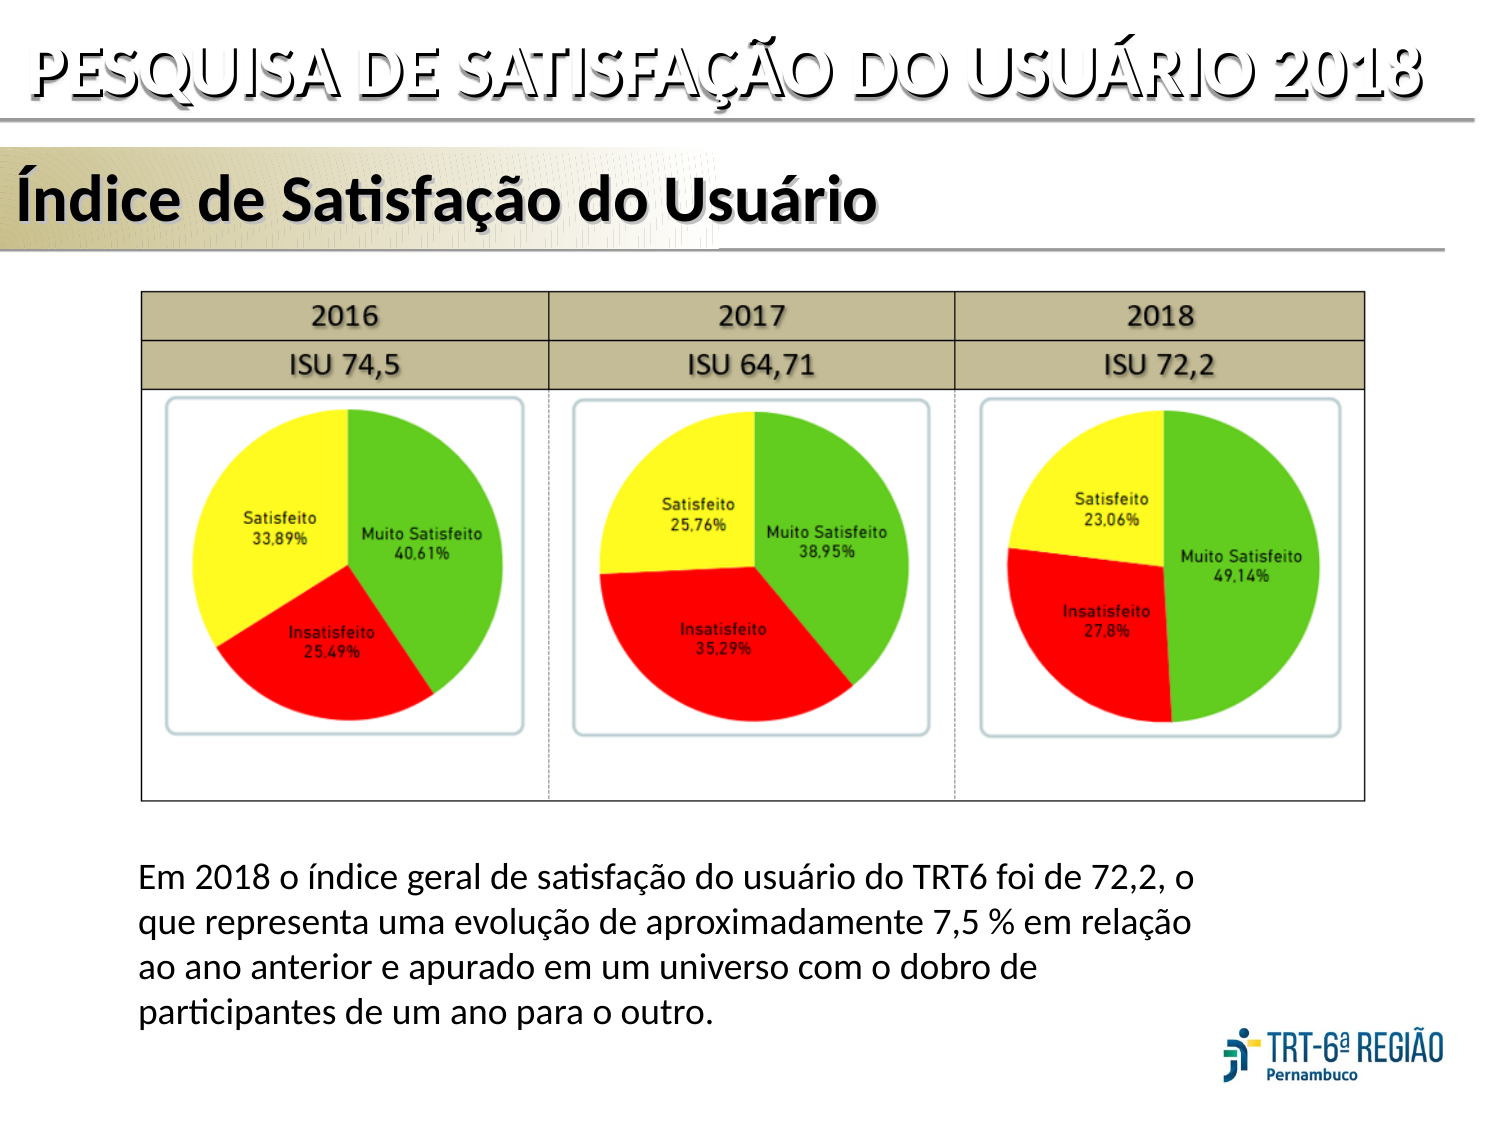

PESQUISA DE SATISFAÇÃO DO USUÁRIO 2018
Índice de Satisfação do Usuário
Em 2018 o índice geral de satisfação do usuário do TRT6 foi de 72,2, o que representa uma evolução de aproximadamente 7,5 % em relação ao ano anterior e apurado em um universo com o dobro de participantes de um ano para o outro.